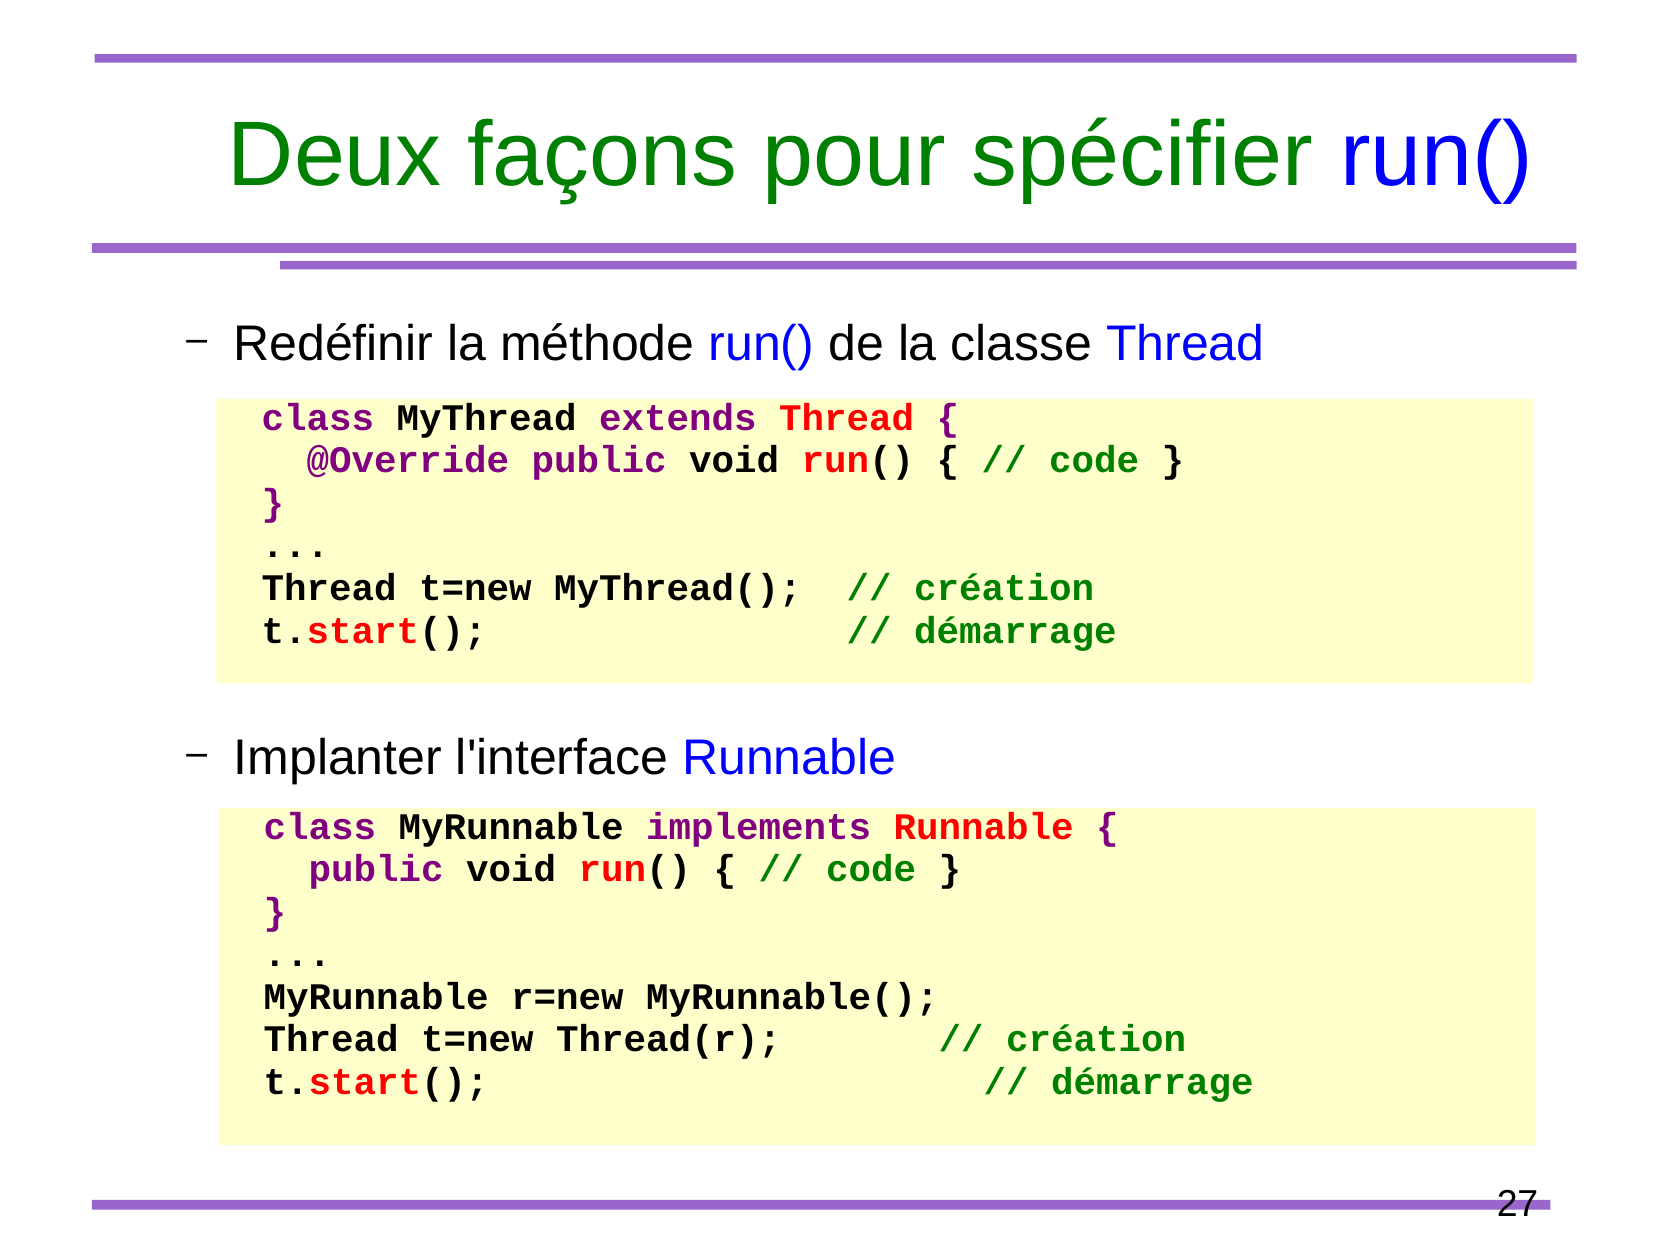

# Deux façons pour spécifier run()
Redéfinir la méthode run() de la classe Thread
Implanter l'interface Runnable
 class MyThread extends Thread {
 @Override public void run() { // code }
 }
 ...
 Thread t=new MyThread(); // création
 t.start(); // démarrage
 class MyRunnable implements Runnable {
 public void run() { // code }
 }
 ...
 MyRunnable r=new MyRunnable();
 Thread t=new Thread(r); // création
 t.start(); // démarrage